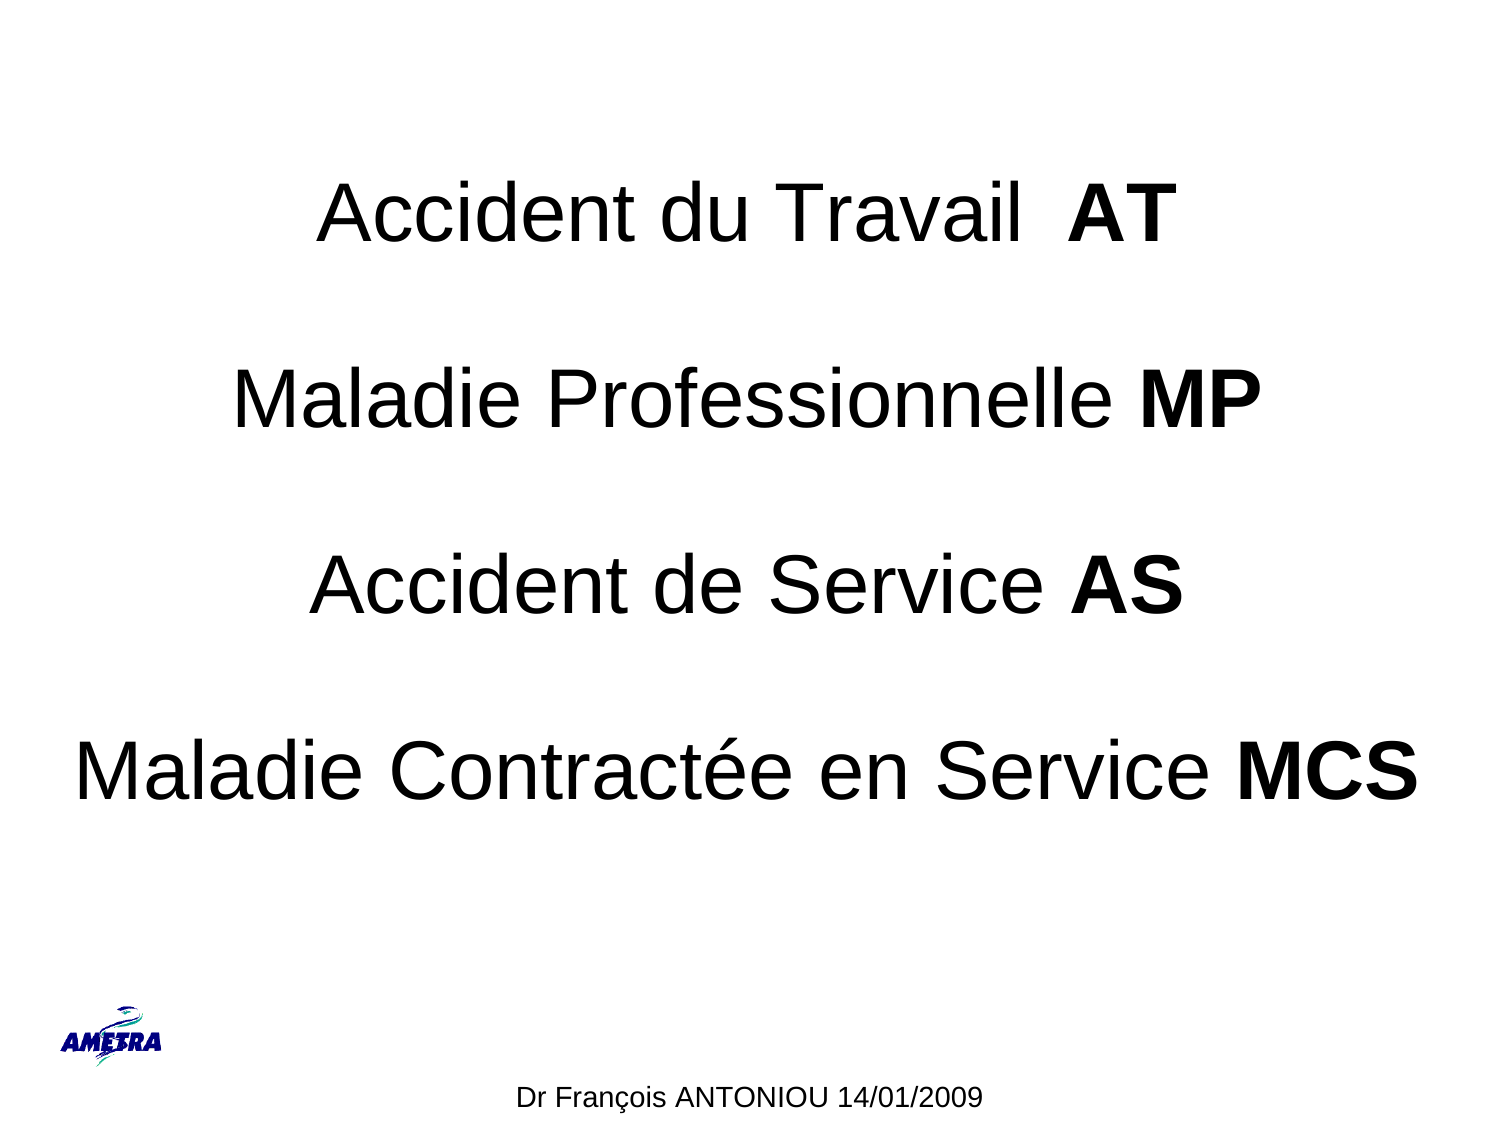

# Accident du Travail 	AT Maladie Professionnelle MP Accident de Service AS Maladie Contractée en Service MCS
Dr François ANTONIOU 14/01/2009